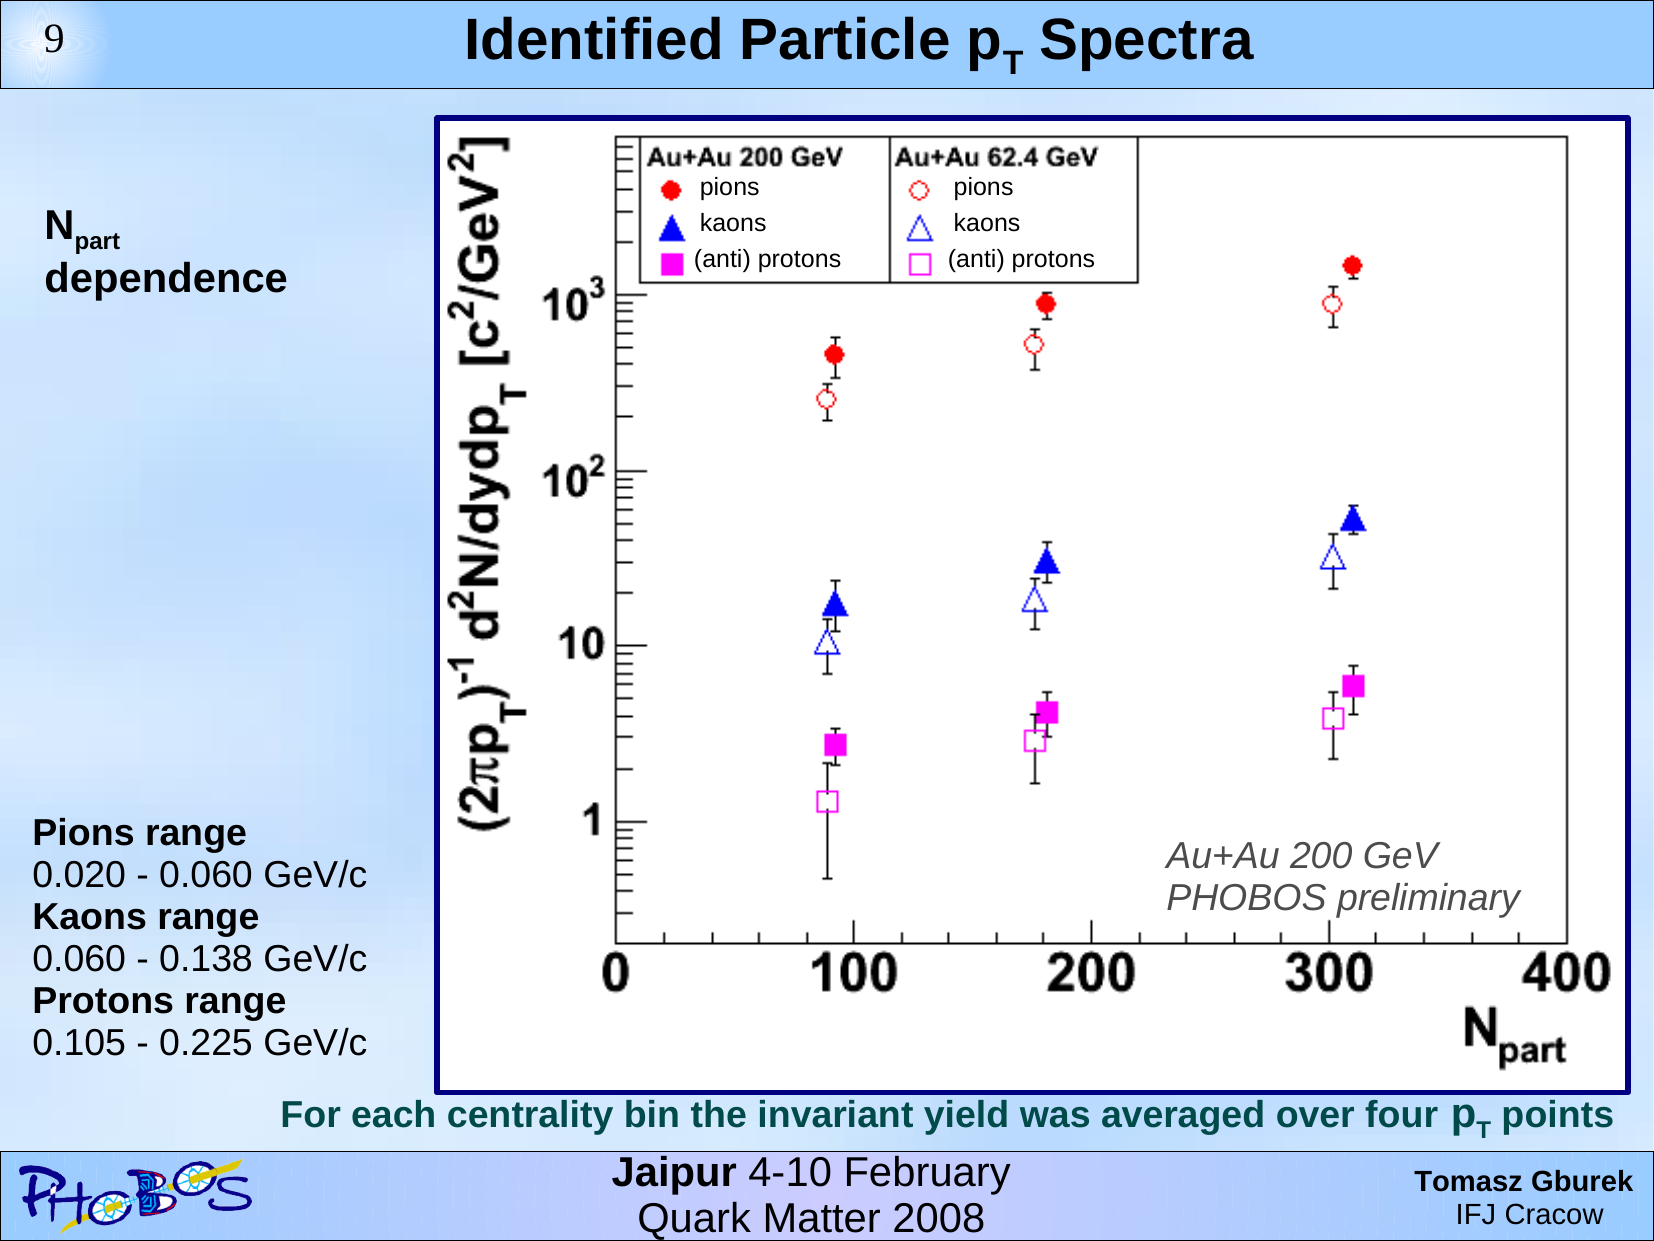

# Identified Particle pT Spectra
9
Npart
dependence
pions
pions
kaons
kaons
(anti) protons
(anti) protons
Pions range
0.020 - 0.060 GeV/c
Kaons range
0.060 - 0.138 GeV/c
Protons range
0.105 - 0.225 GeV/c
Au+Au 200 GeV PHOBOS preliminary
For each centrality bin the invariant yield was averaged over four pT points